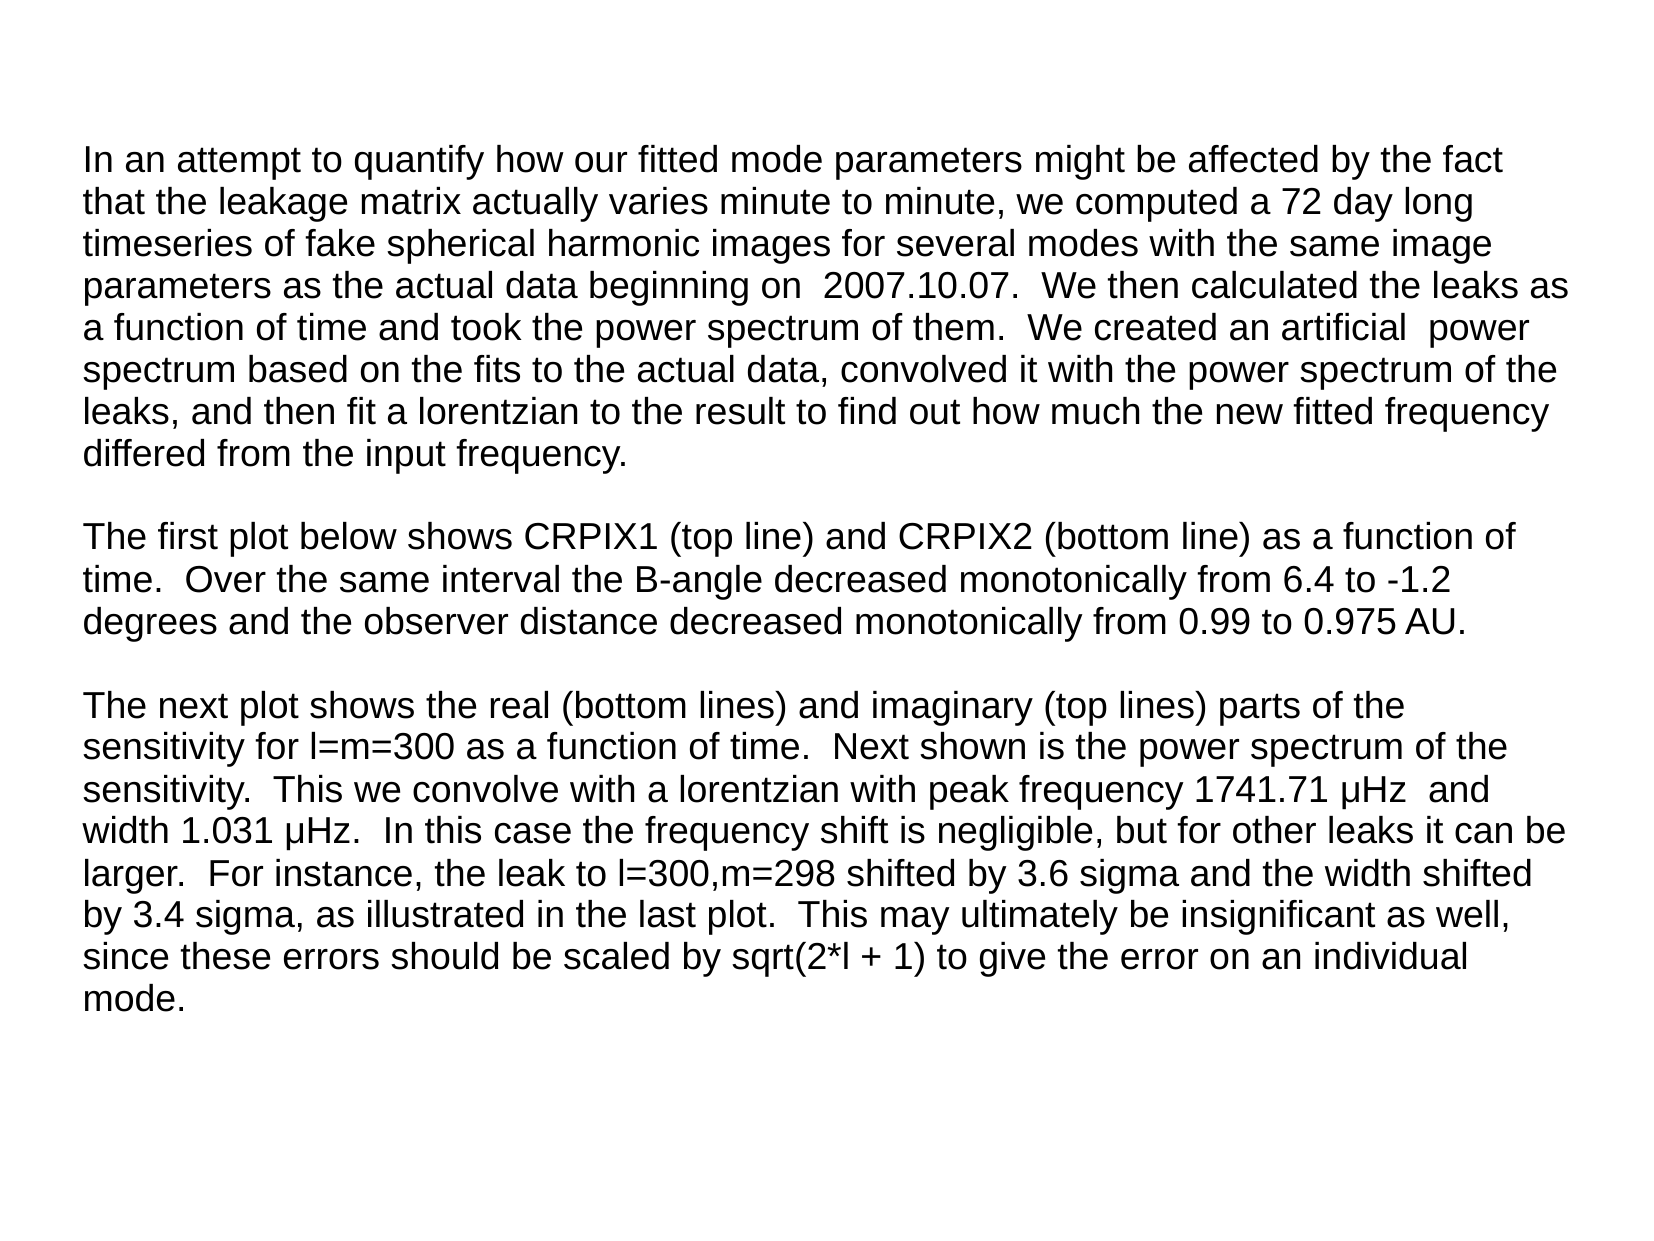

# In an attempt to quantify how our fitted mode parameters might be affected by the fact that the leakage matrix actually varies minute to minute, we computed a 72 day long timeseries of fake spherical harmonic images for several modes with the same image parameters as the actual data beginning on 2007.10.07. We then calculated the leaks as a function of time and took the power spectrum of them. We created an artificial power spectrum based on the fits to the actual data, convolved it with the power spectrum of the leaks, and then fit a lorentzian to the result to find out how much the new fitted frequency differed from the input frequency. The first plot below shows CRPIX1 (top line) and CRPIX2 (bottom line) as a function of time. Over the same interval the B-angle decreased monotonically from 6.4 to -1.2 degrees and the observer distance decreased monotonically from 0.99 to 0.975 AU. The next plot shows the real (bottom lines) and imaginary (top lines) parts of the sensitivity for l=m=300 as a function of time. Next shown is the power spectrum of the sensitivity. This we convolve with a lorentzian with peak frequency 1741.71 μHz and width 1.031 μHz. In this case the frequency shift is negligible, but for other leaks it can be larger. For instance, the leak to l=300,m=298 shifted by 3.6 sigma and the width shifted by 3.4 sigma, as illustrated in the last plot. This may ultimately be insignificant as well, since these errors should be scaled by sqrt(2*l + 1) to give the error on an individual mode.